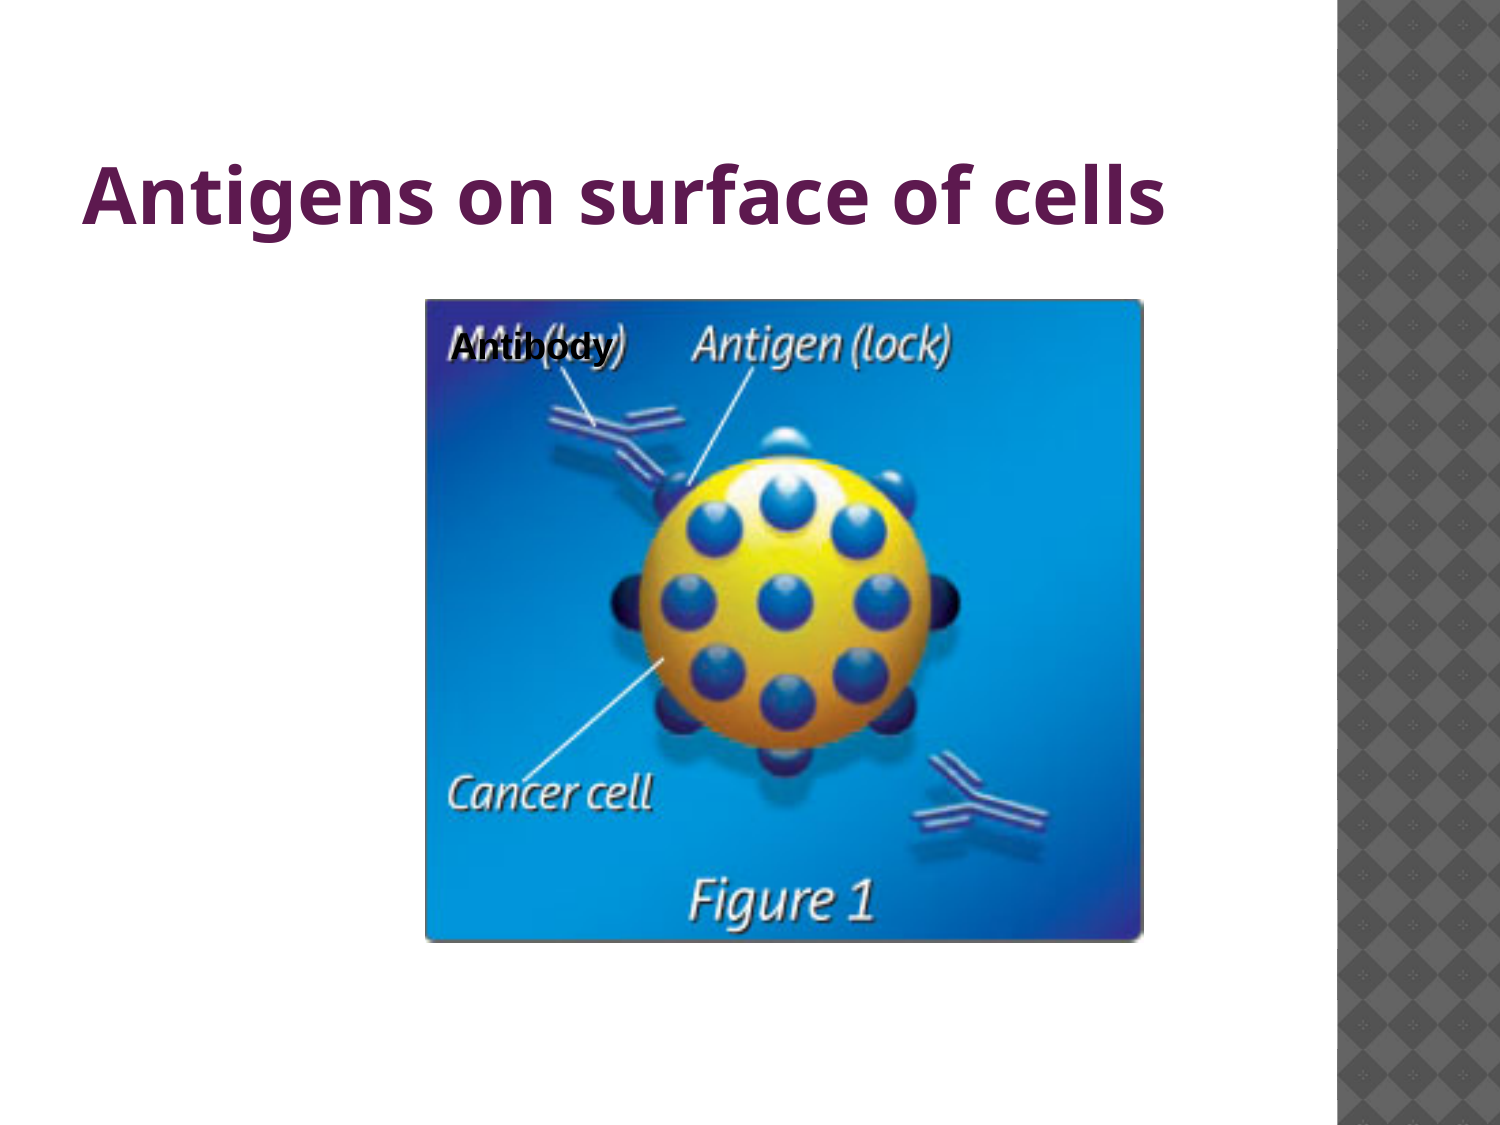

# Antigens on surface of cells
Antibody